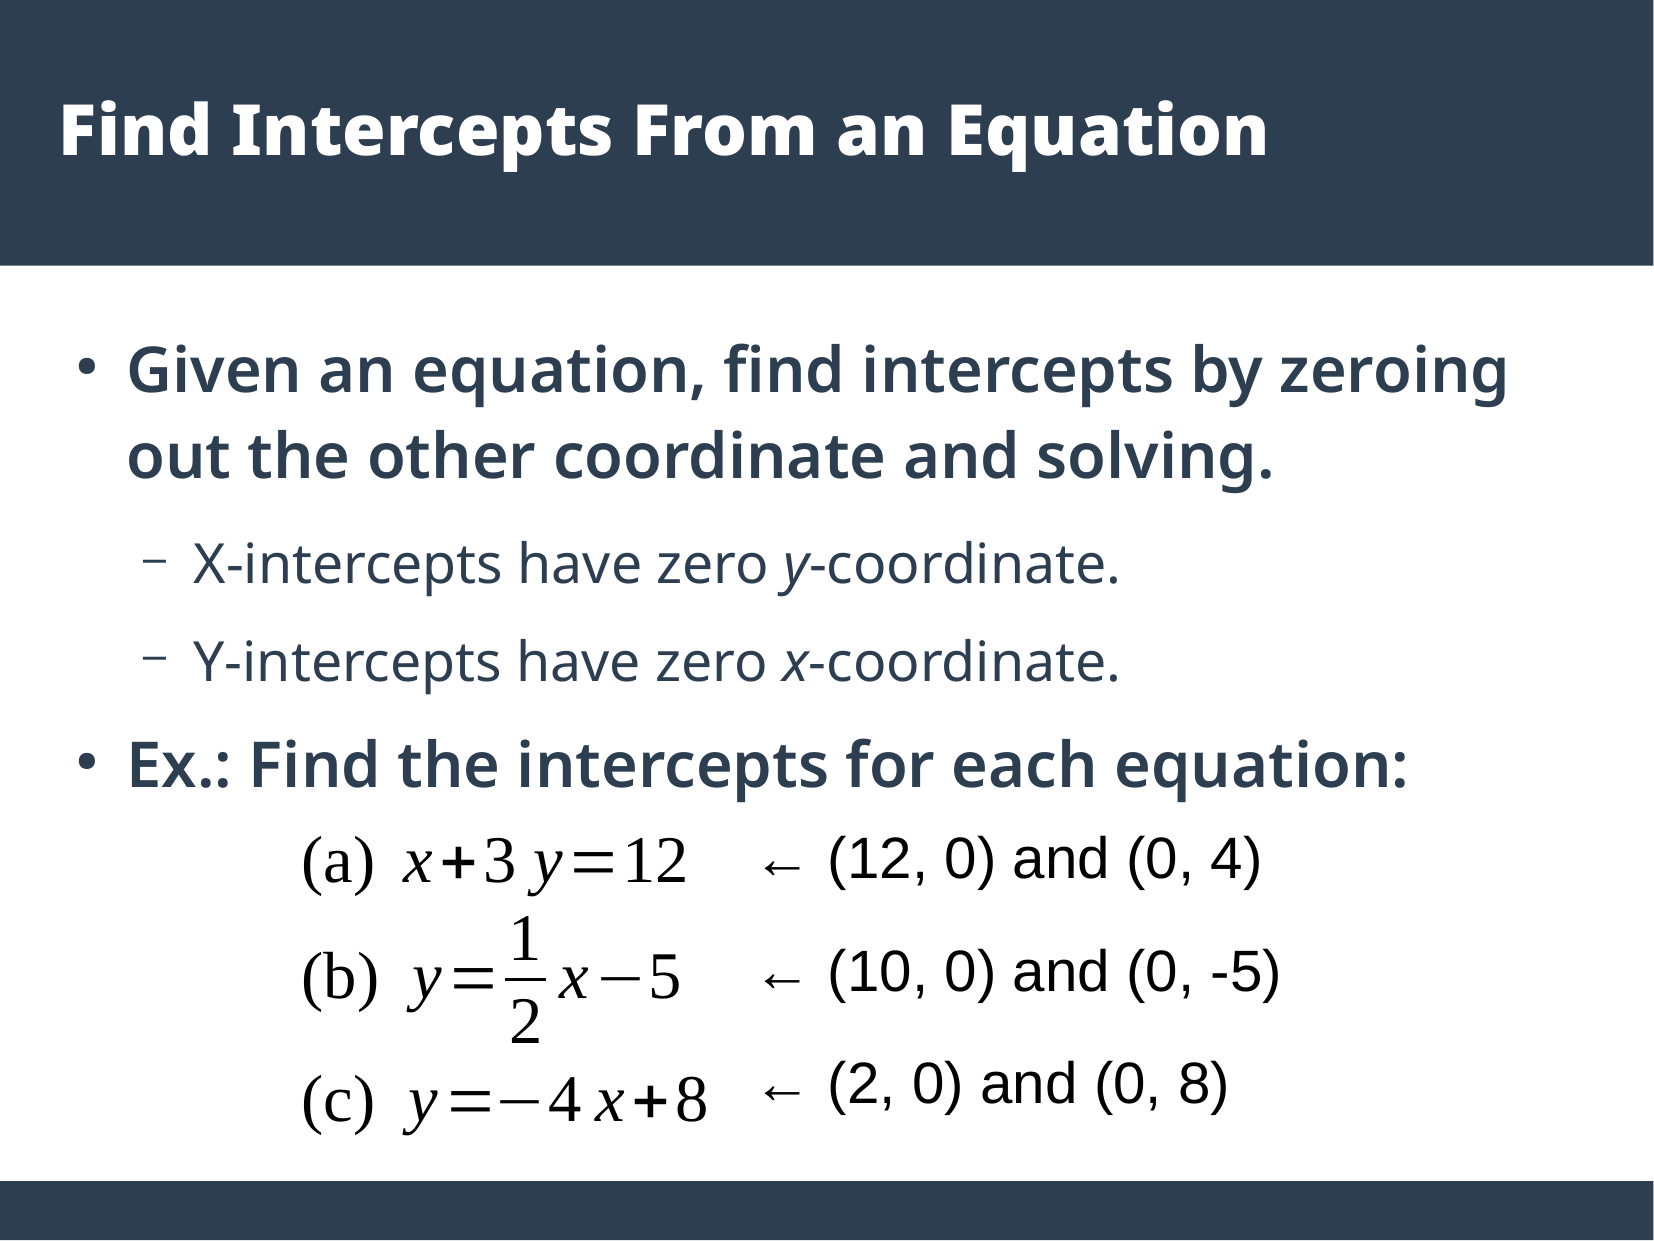

# Find Intercepts From an Equation
Given an equation, find intercepts by zeroing out the other coordinate and solving.
X-intercepts have zero y-coordinate.
Y-intercepts have zero x-coordinate.
Ex.: Find the intercepts for each equation:
← (12, 0) and (0, 4)
← (10, 0) and (0, -5)
← (2, 0) and (0, 8)